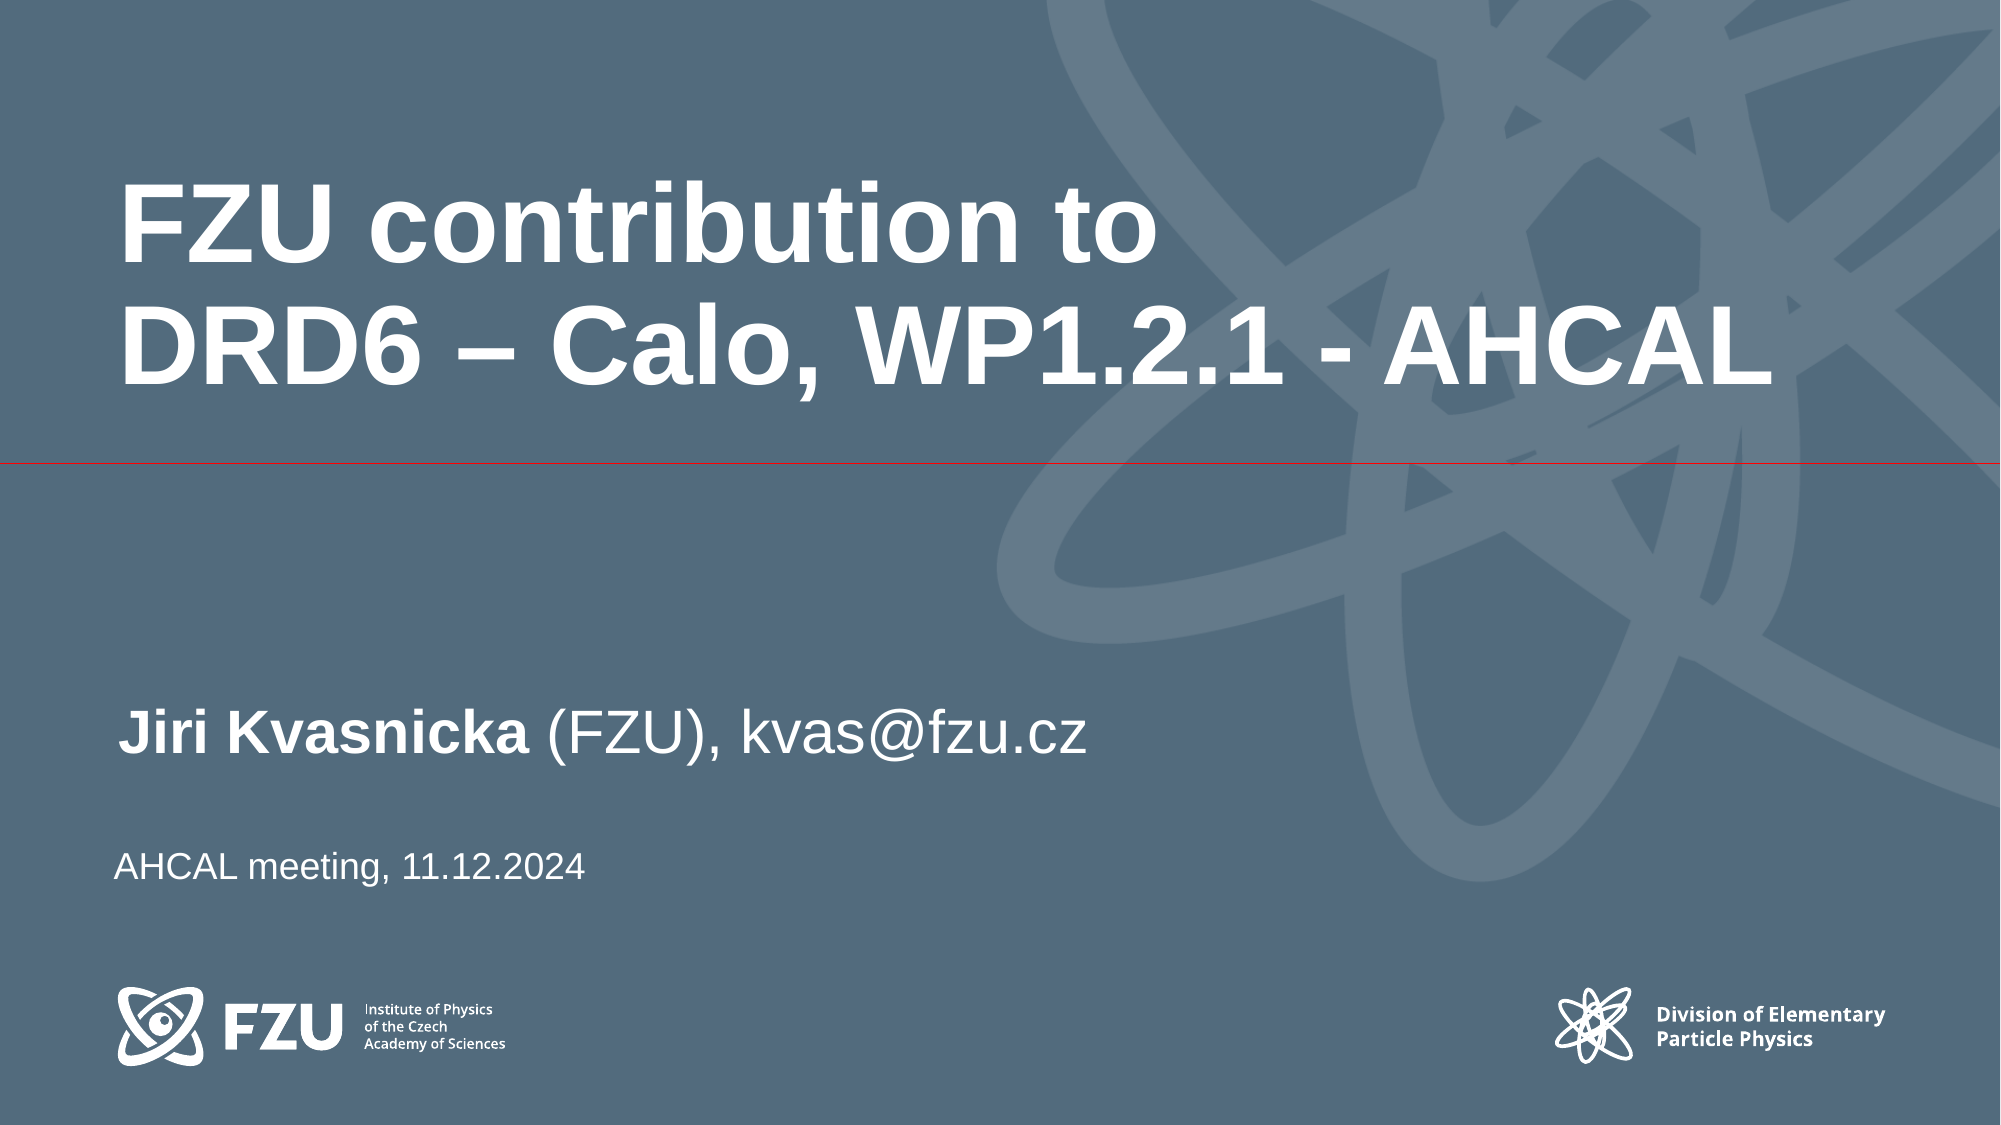

FZU contribution to
DRD6 – Calo, WP1.2.1 - AHCAL
# Jiri Kvasnicka (FZU), kvas@fzu.cz
AHCAL meeting, 11.12.2024